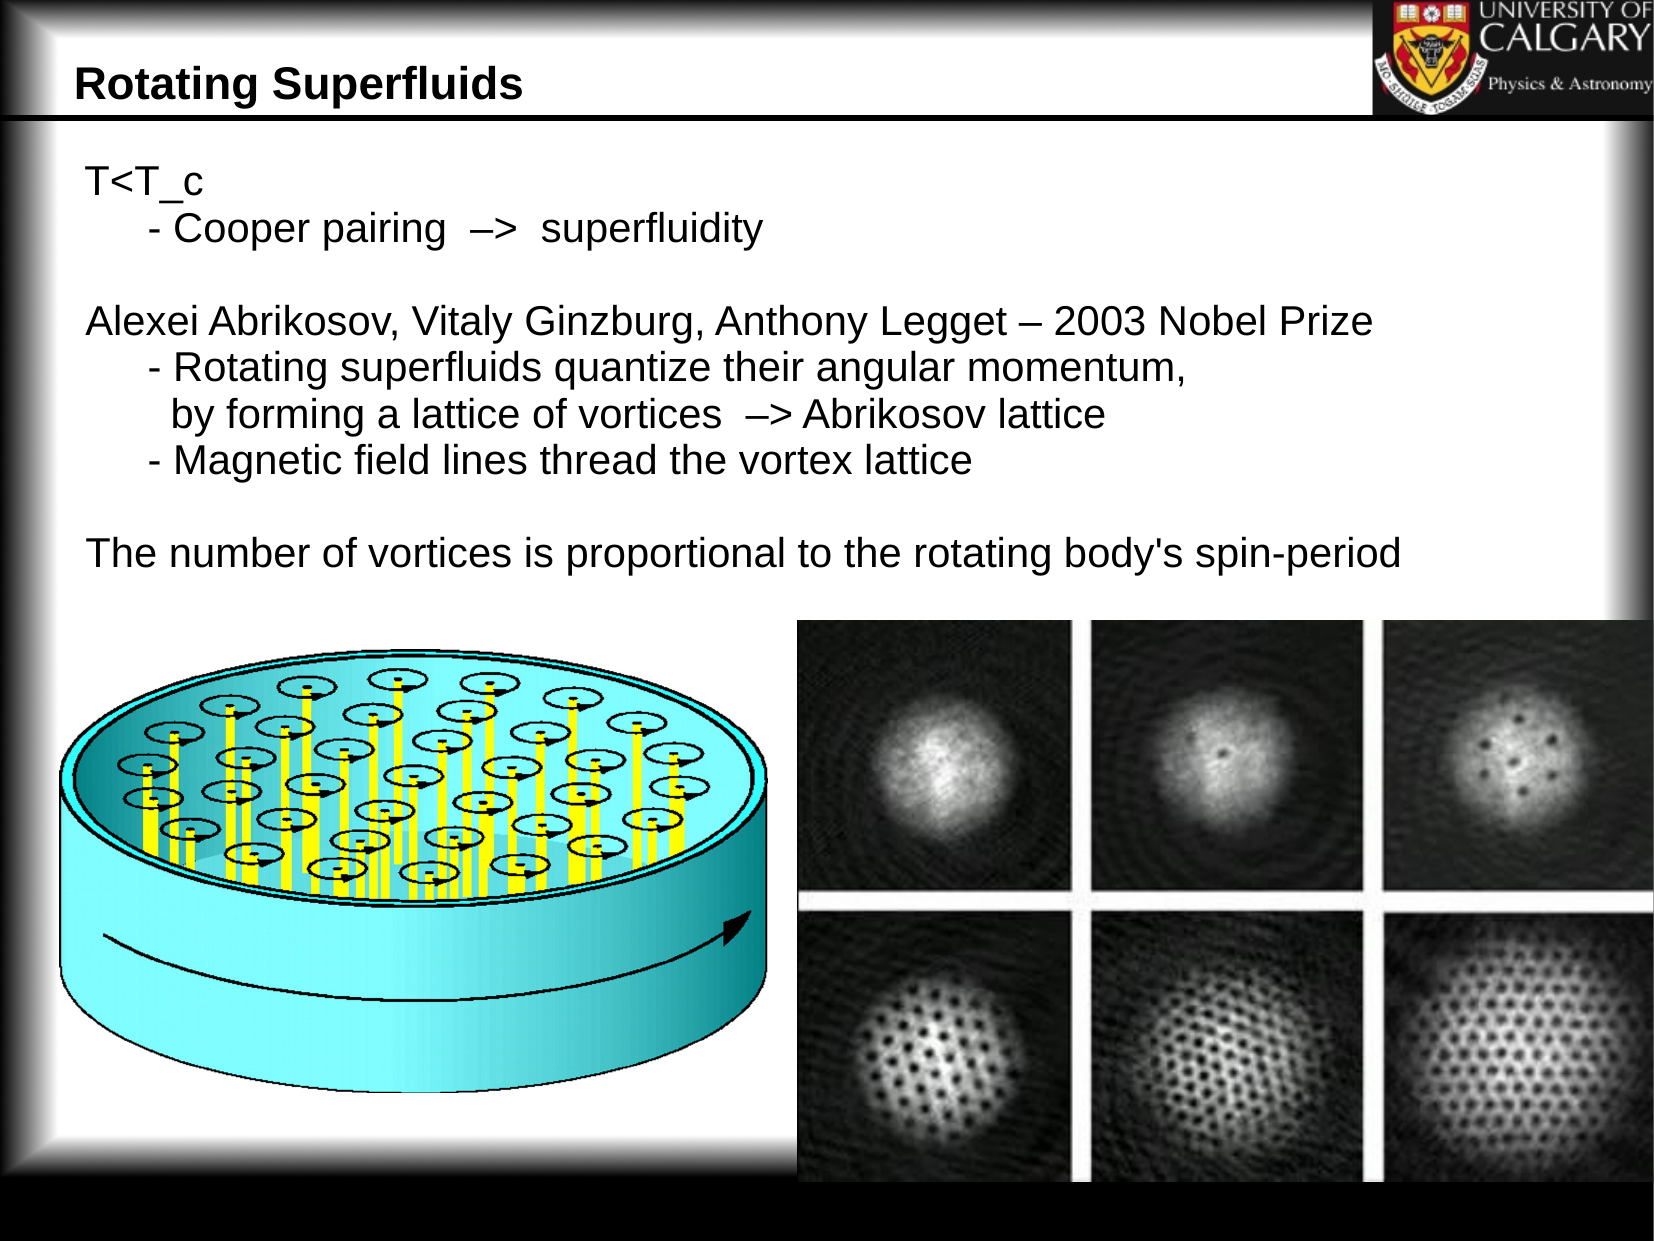

Rotating Superfluids
 T<T_c
	- Cooper pairing –> superfluidity
 Alexei Abrikosov, Vitaly Ginzburg, Anthony Legget – 2003 Nobel Prize
	- Rotating superfluids quantize their angular momentum,
	 by forming a lattice of vortices –> Abrikosov lattice
	- Magnetic field lines thread the vortex lattice
 The number of vortices is proportional to the rotating body's spin-period